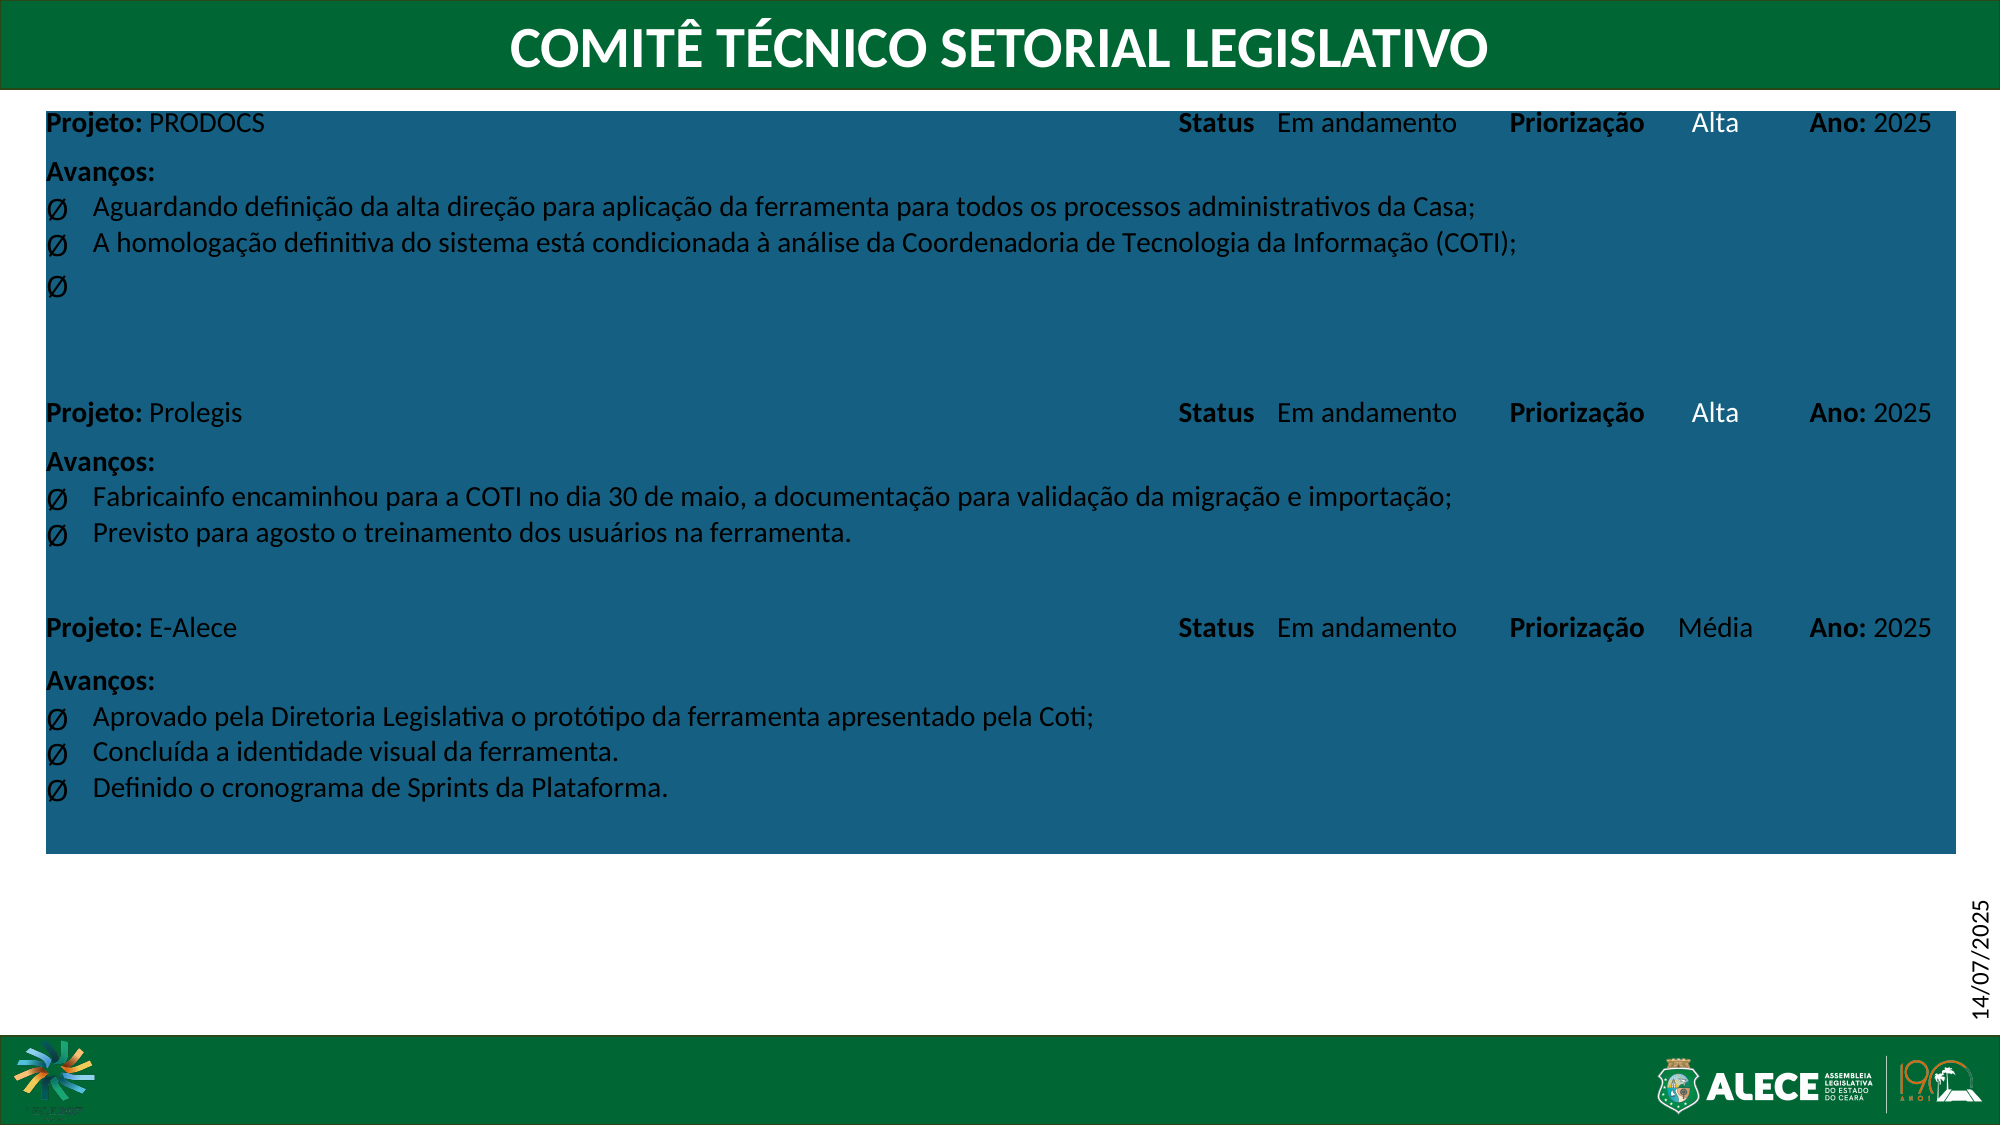

COMITÊ TÉCNICO SETORIAL LEGISLATIVO
| Projeto: PRODOCS | Status | Em andamento | Priorização | Alta | Ano: 2025 |
| --- | --- | --- | --- | --- | --- |
| Avanços: Aguardando definição da alta direção para aplicação da ferramenta para todos os processos administrativos da Casa; A homologação definitiva do sistema está condicionada à análise da Coordenadoria de Tecnologia da Informação (COTI); | | | | | |
| Projeto: Prolegis | Status | Em andamento | Priorização | Alta | Ano: 2025 |
| Avanços: Fabricainfo encaminhou para a COTI no dia 30 de maio, a documentação para validação da migração e importação; Previsto para agosto o treinamento dos usuários na ferramenta. | | | | | |
| Projeto: E-Alece | Status | Em andamento | Priorização | Média | Ano: 2025 |
| Avanços: Aprovado pela Diretoria Legislativa o protótipo da ferramenta apresentado pela Coti; Concluída a identidade visual da ferramenta. Definido o cronograma de Sprints da Plataforma. | | | | | |
14/07/2025